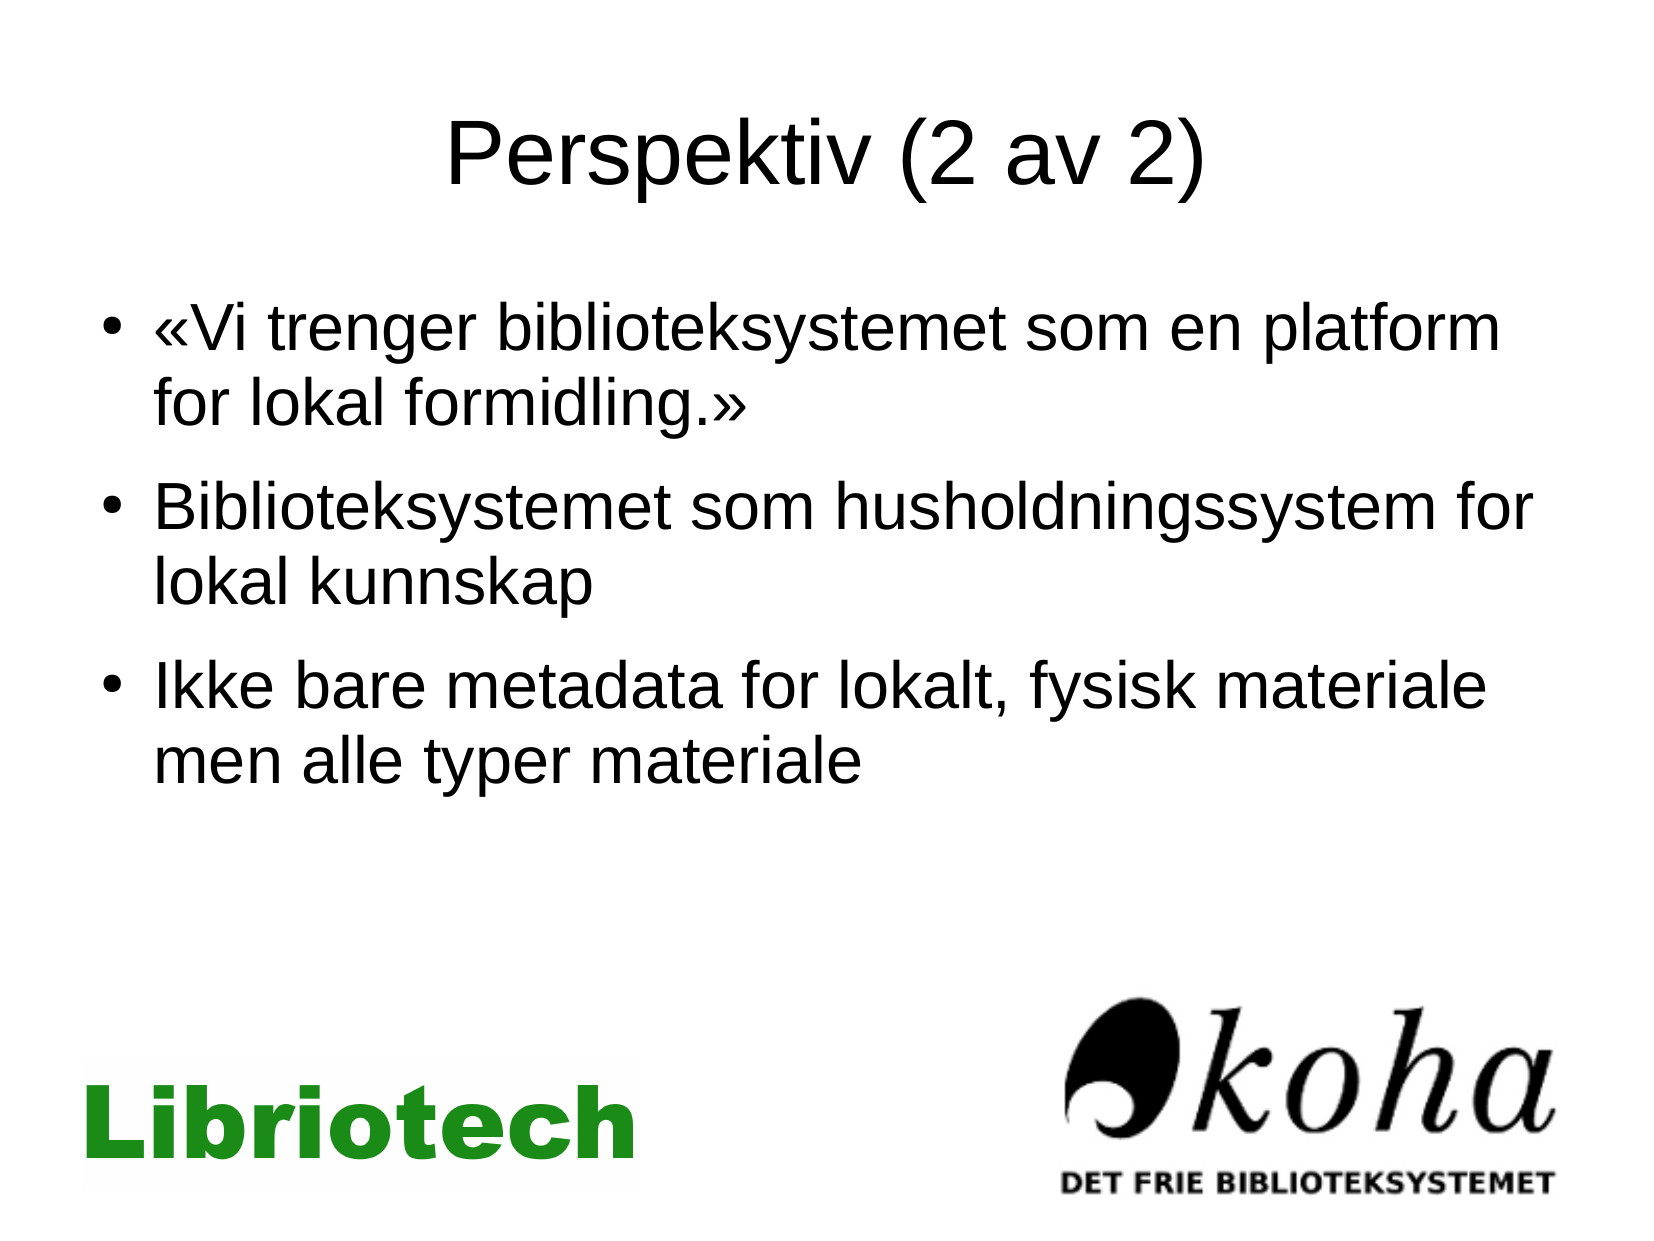

# Perspektiv (2 av 2)
«Vi trenger biblioteksystemet som en platform for lokal formidling.»
Biblioteksystemet som husholdningssystem for lokal kunnskap
Ikke bare metadata for lokalt, fysisk materiale men alle typer materiale